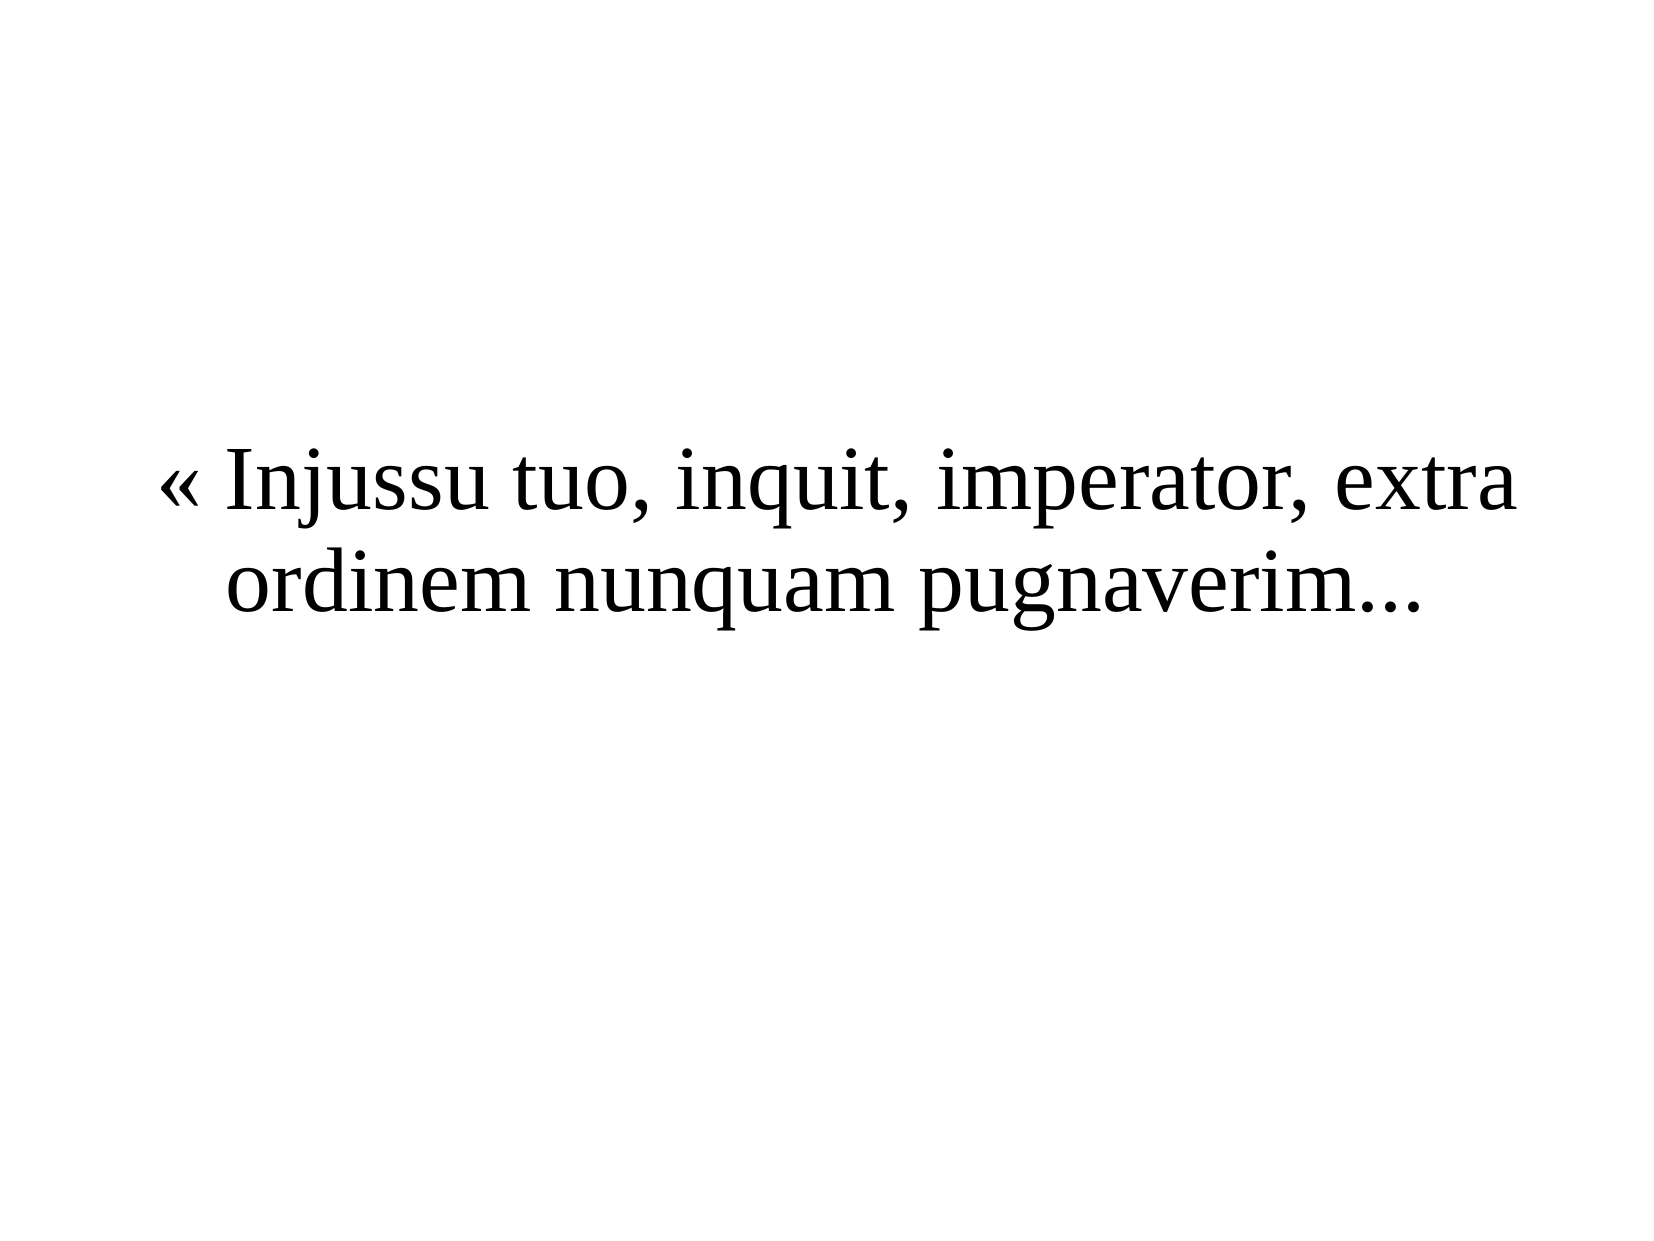

# « Injussu tuo, inquit, imperator, extra ordinem nunquam pugnaverim...